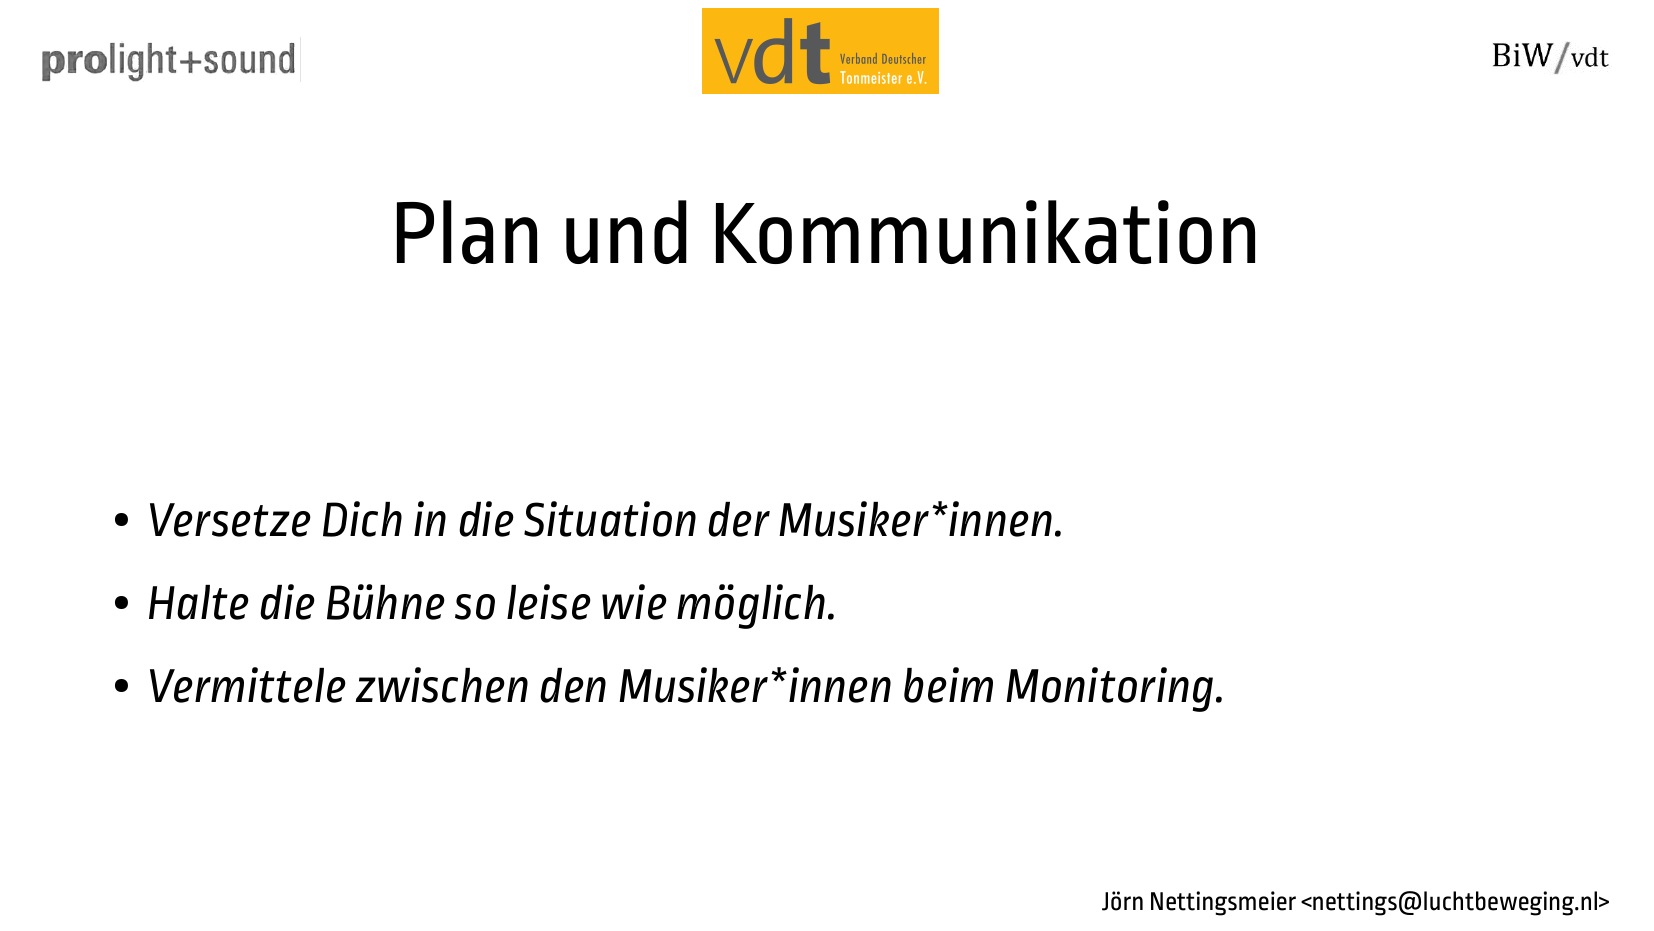

# Plan und Kommunikation
Versetze Dich in die Situation der Musiker*innen.
Halte die Bühne so leise wie möglich.
Vermittele zwischen den Musiker*innen beim Monitoring.